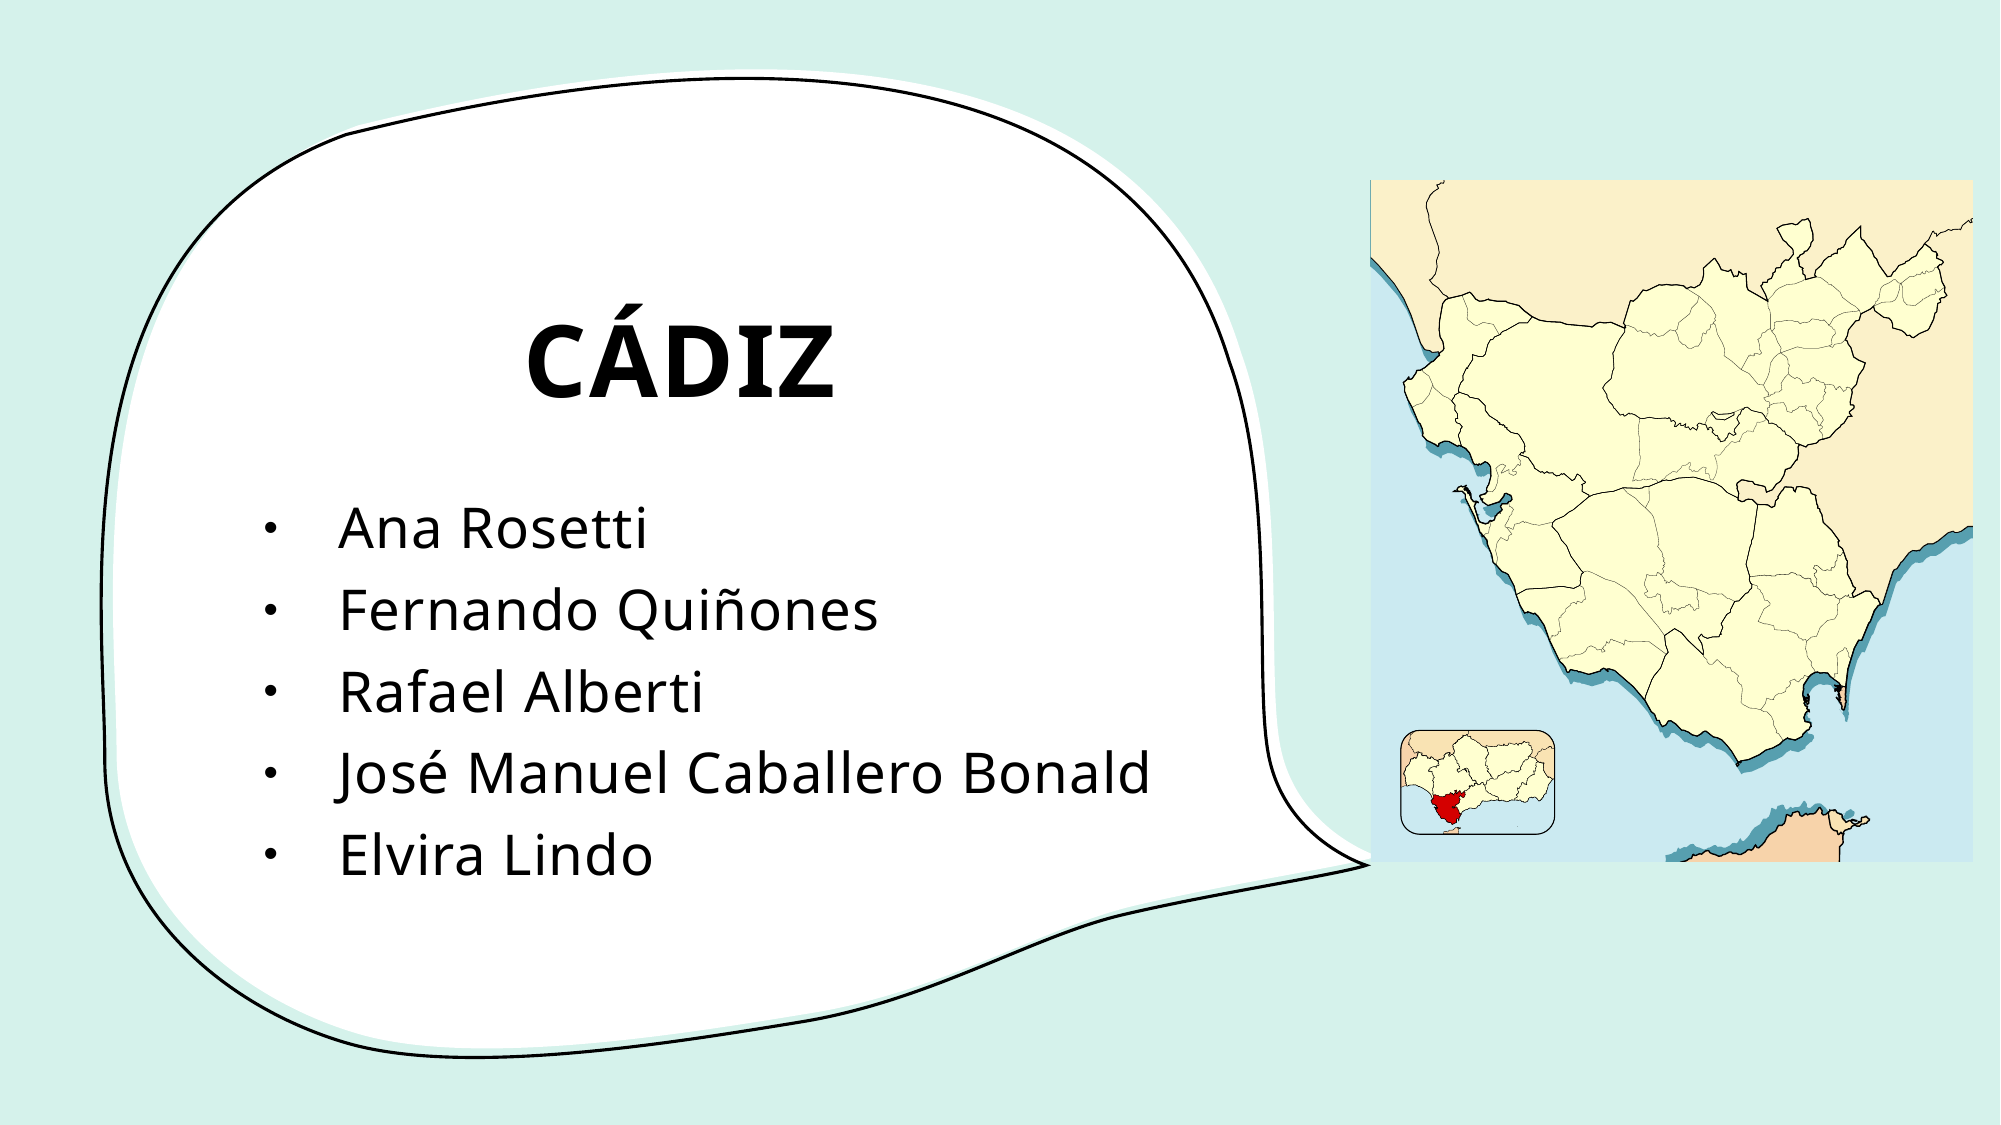

# CÁDIZ
Ana Rosetti
Fernando Quiñones
Rafael Alberti
José Manuel Caballero Bonald
Elvira Lindo